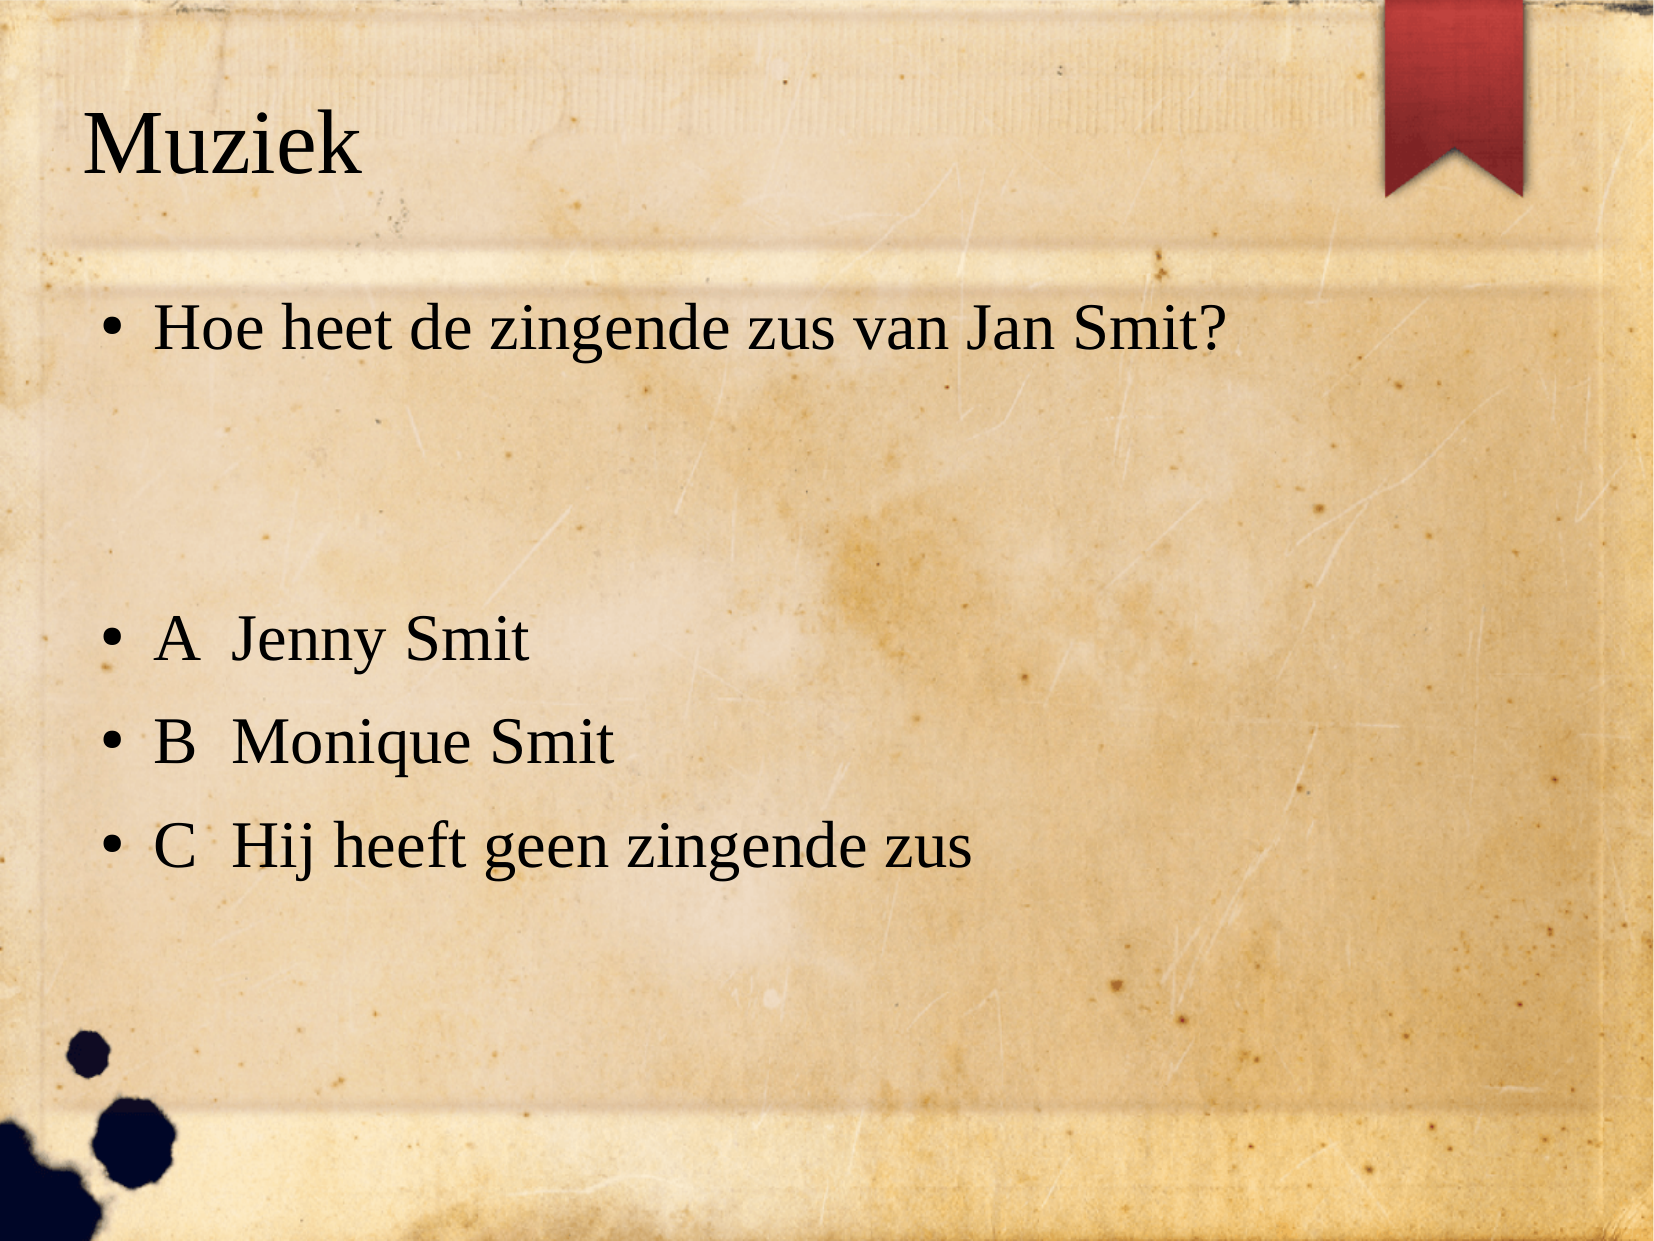

# Muziek
Hoe heet de zingende zus van Jan Smit?
A Jenny Smit
B Monique Smit
C Hij heeft geen zingende zus